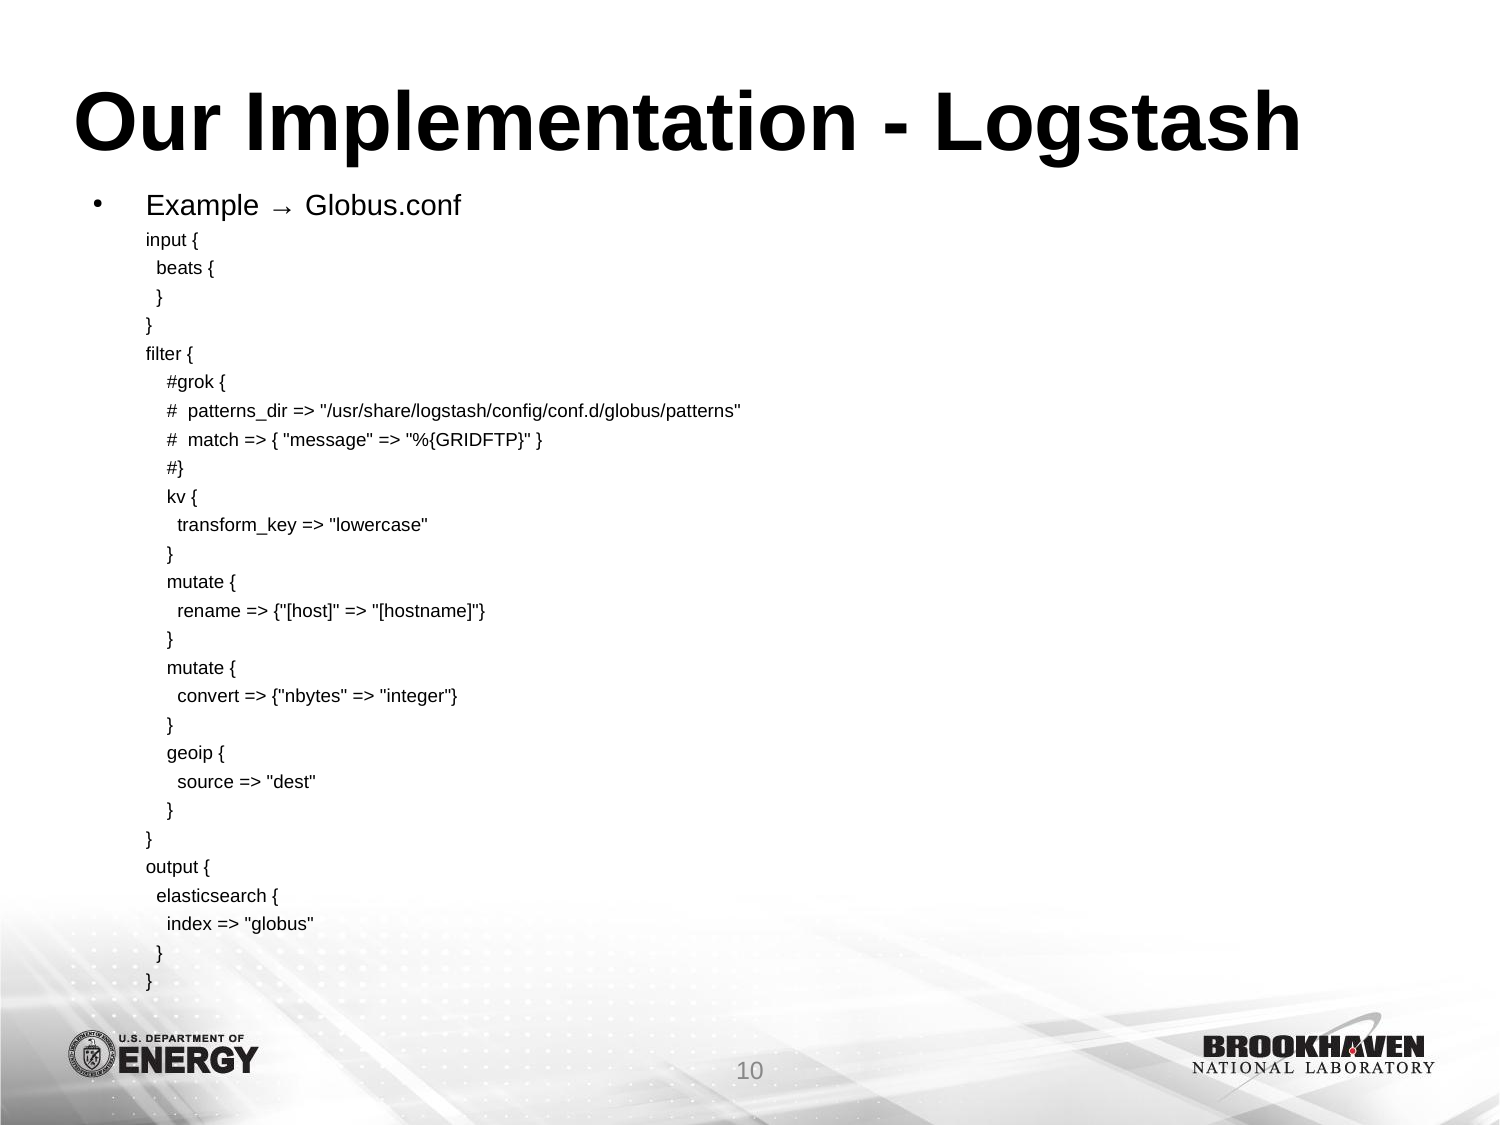

Our Implementation - Logstash
# Example → Globus.conf
input {
 beats {
 }
}
filter {
 #grok {
 # patterns_dir => "/usr/share/logstash/config/conf.d/globus/patterns"
 # match => { "message" => "%{GRIDFTP}" }
 #}
 kv {
 transform_key => "lowercase"
 }
 mutate {
 rename => {"[host]" => "[hostname]"}
 }
 mutate {
 convert => {"nbytes" => "integer"}
 }
 geoip {
 source => "dest"
 }
}
output {
 elasticsearch {
 index => "globus"
 }
}